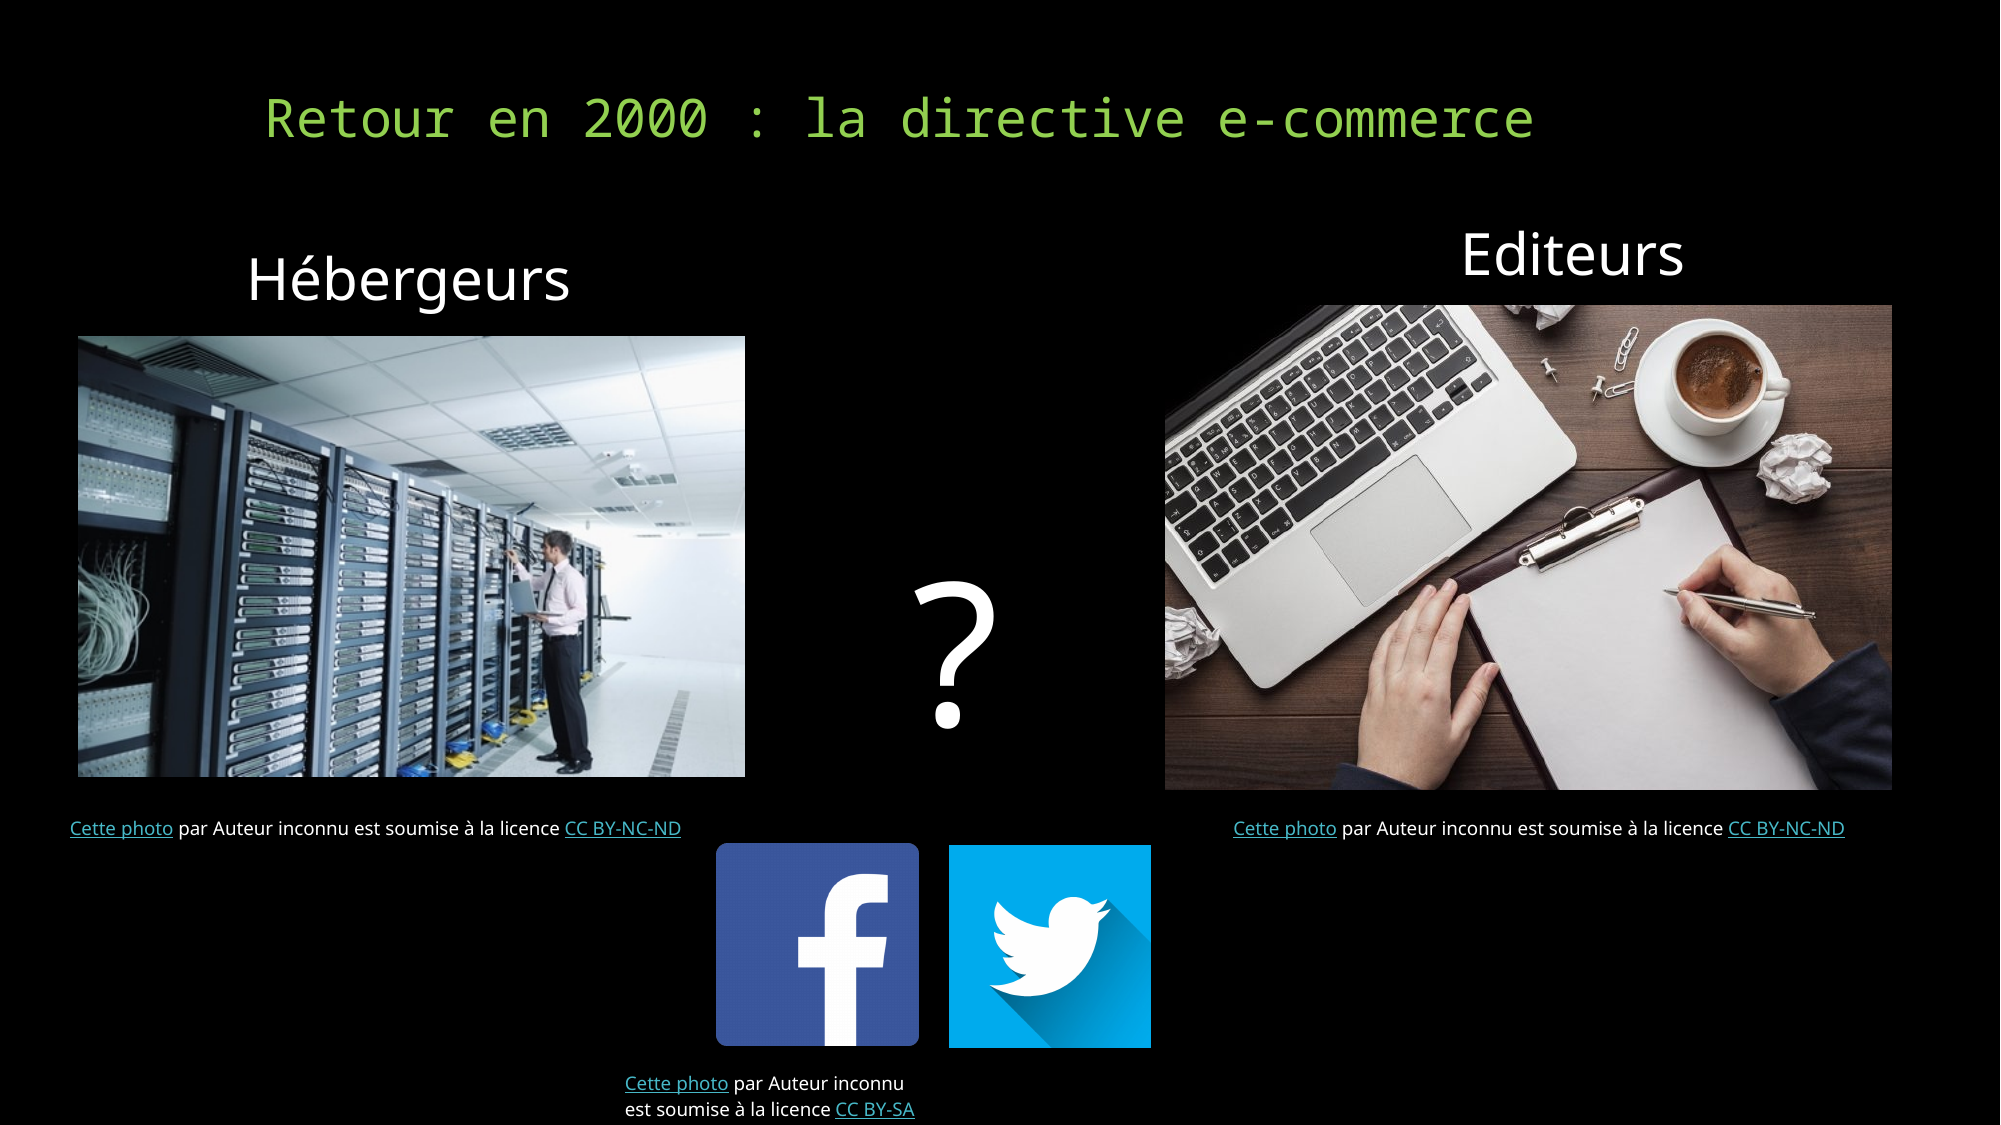

# Retour en 2000 : la directive e-commerce
Editeurs
Hébergeurs
?
Cette photo par Auteur inconnu est soumise à la licence CC BY-NC-ND
Cette photo par Auteur inconnu est soumise à la licence CC BY-NC-ND
Cette photo par Auteur inconnu est soumise à la licence CC BY-SA